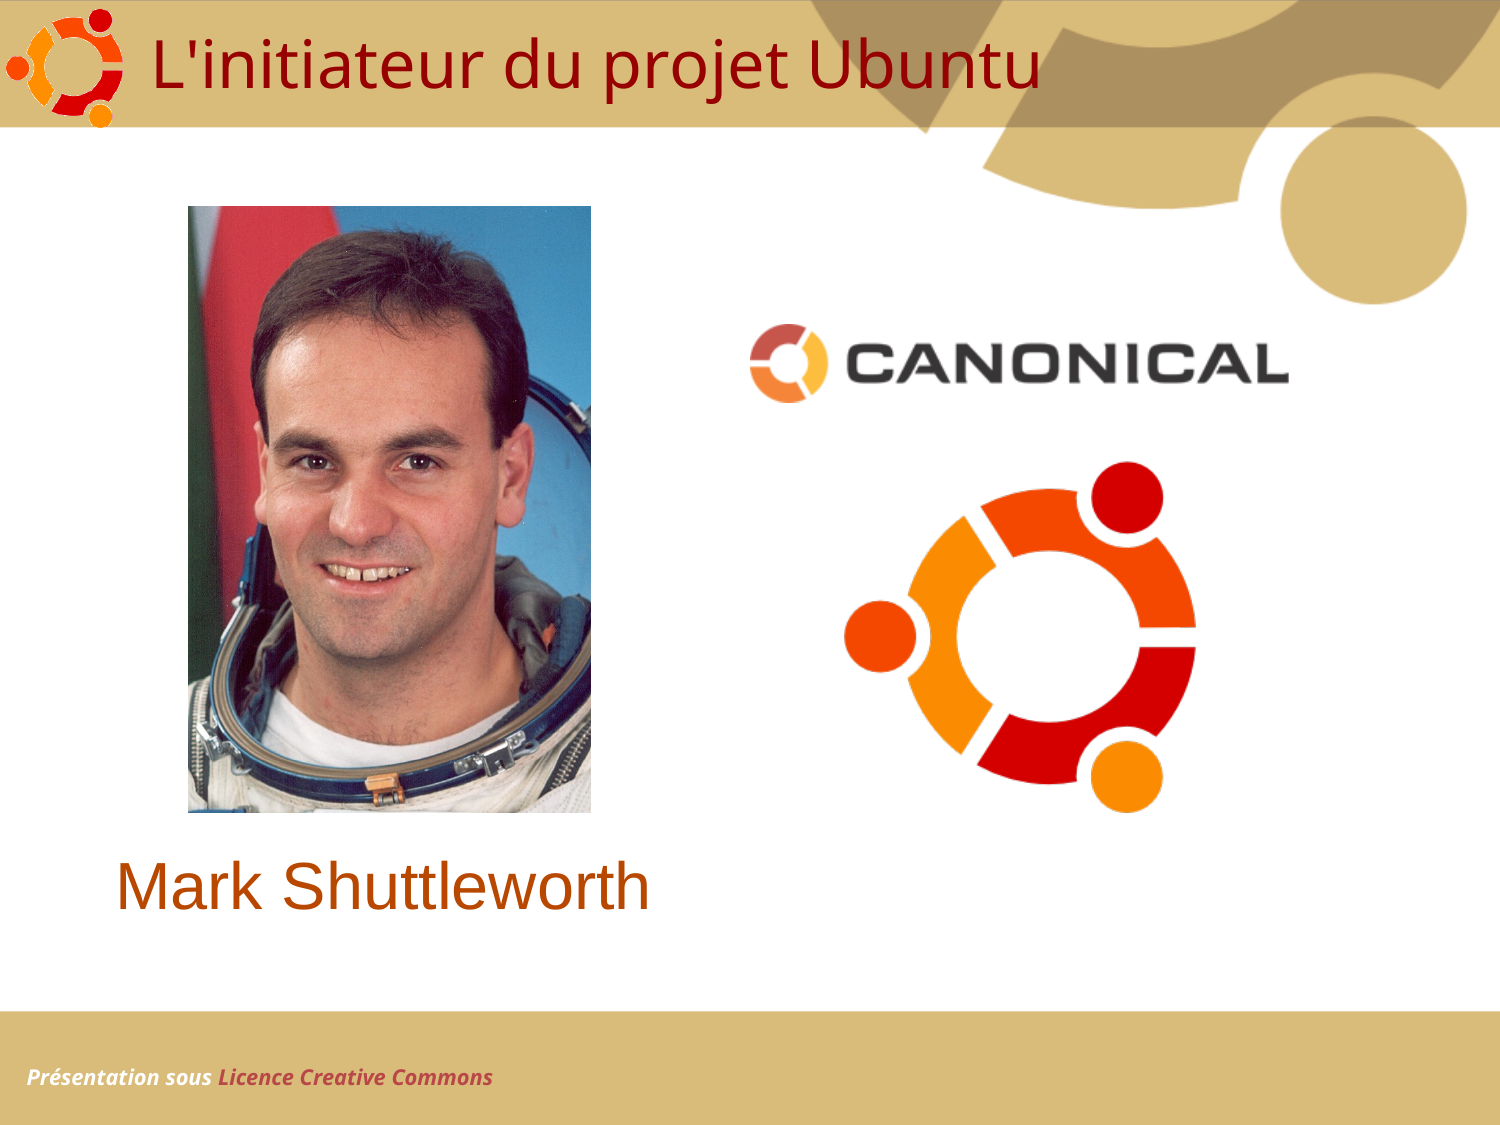

# L'initiateur du projet Ubuntu
Mark Shuttleworth